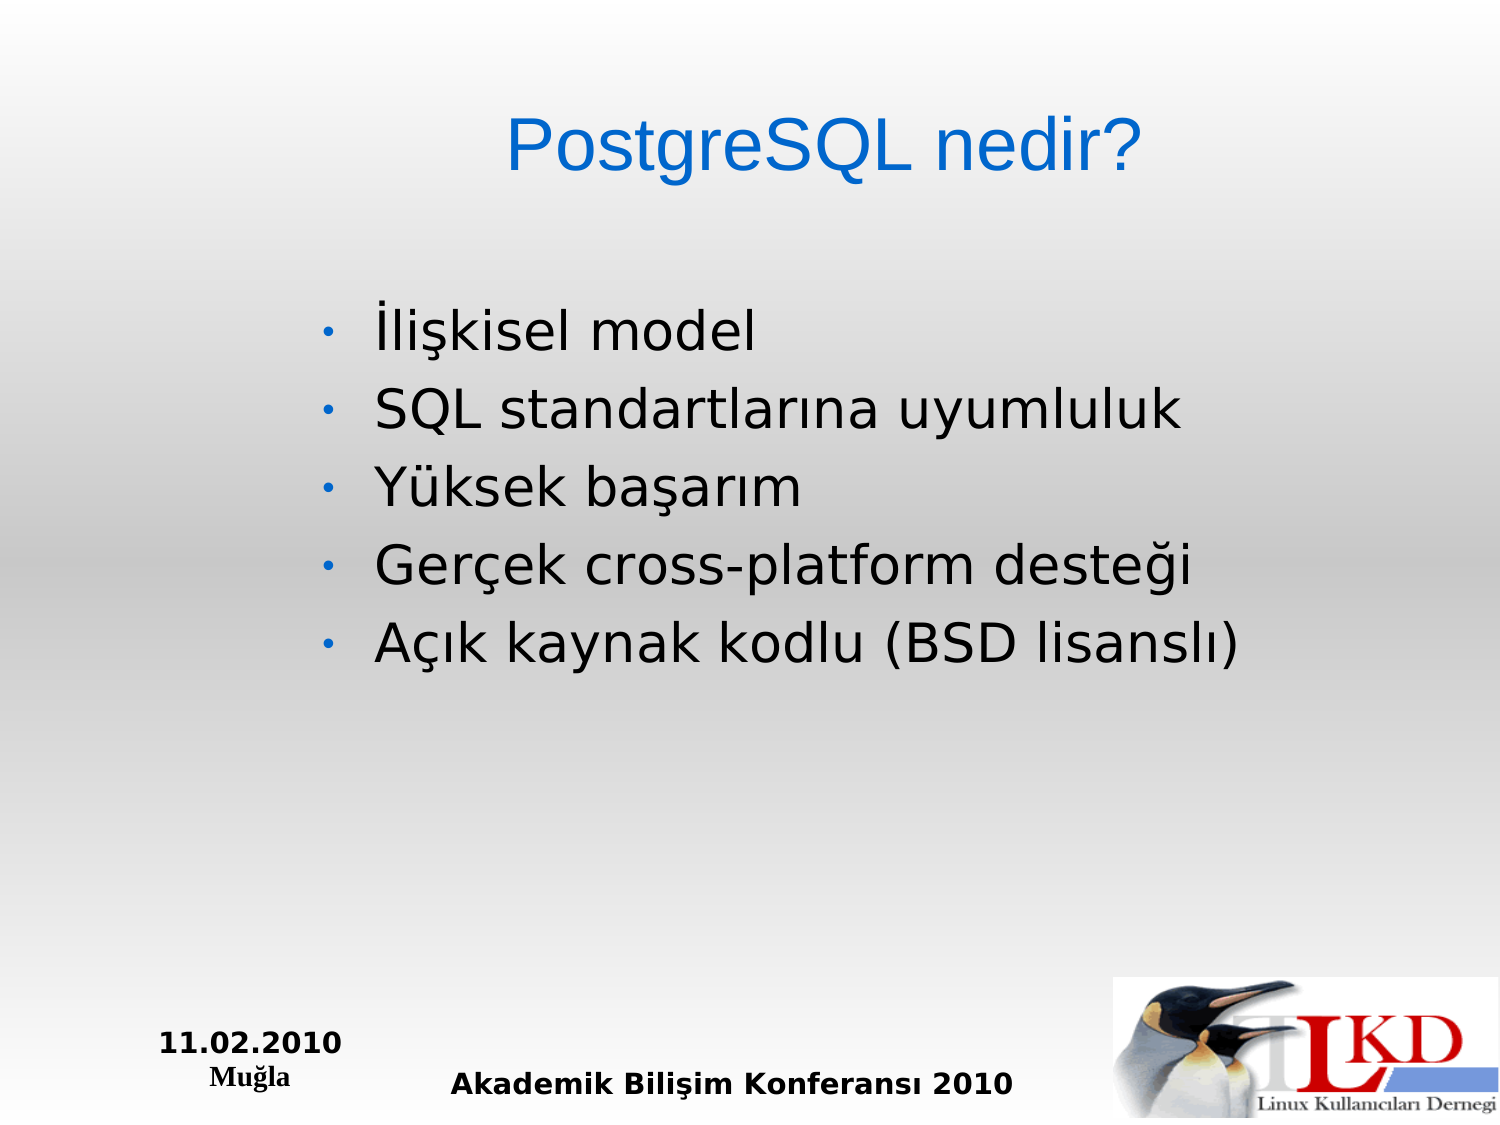

# PostgreSQL nedir?
İlişkisel model
SQL standartlarına uyumluluk
Yüksek başarım
Gerçek cross-platform desteği
Açık kaynak kodlu (BSD lisanslı)